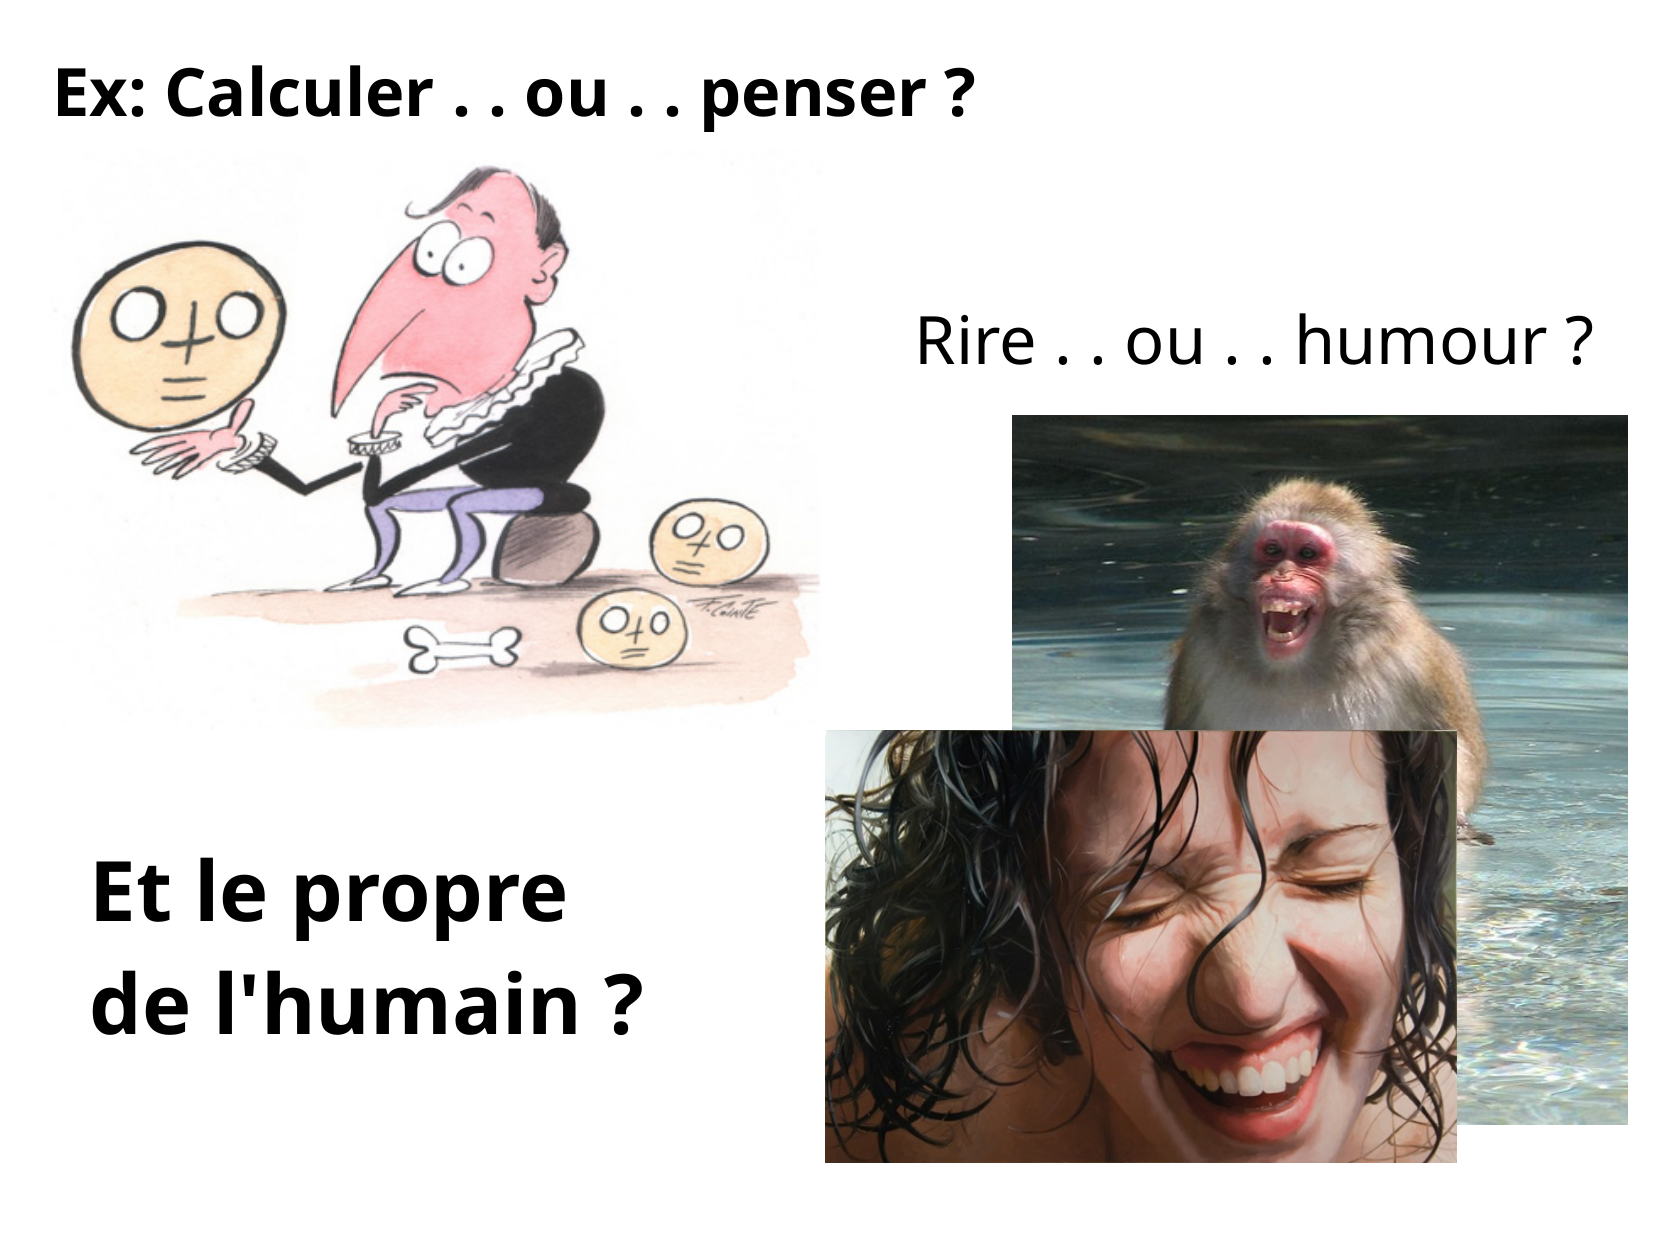

Ex: Calculer . . ou . . penser ?
Rire . . ou . . humour ?
Et le propre
de l'humain ?